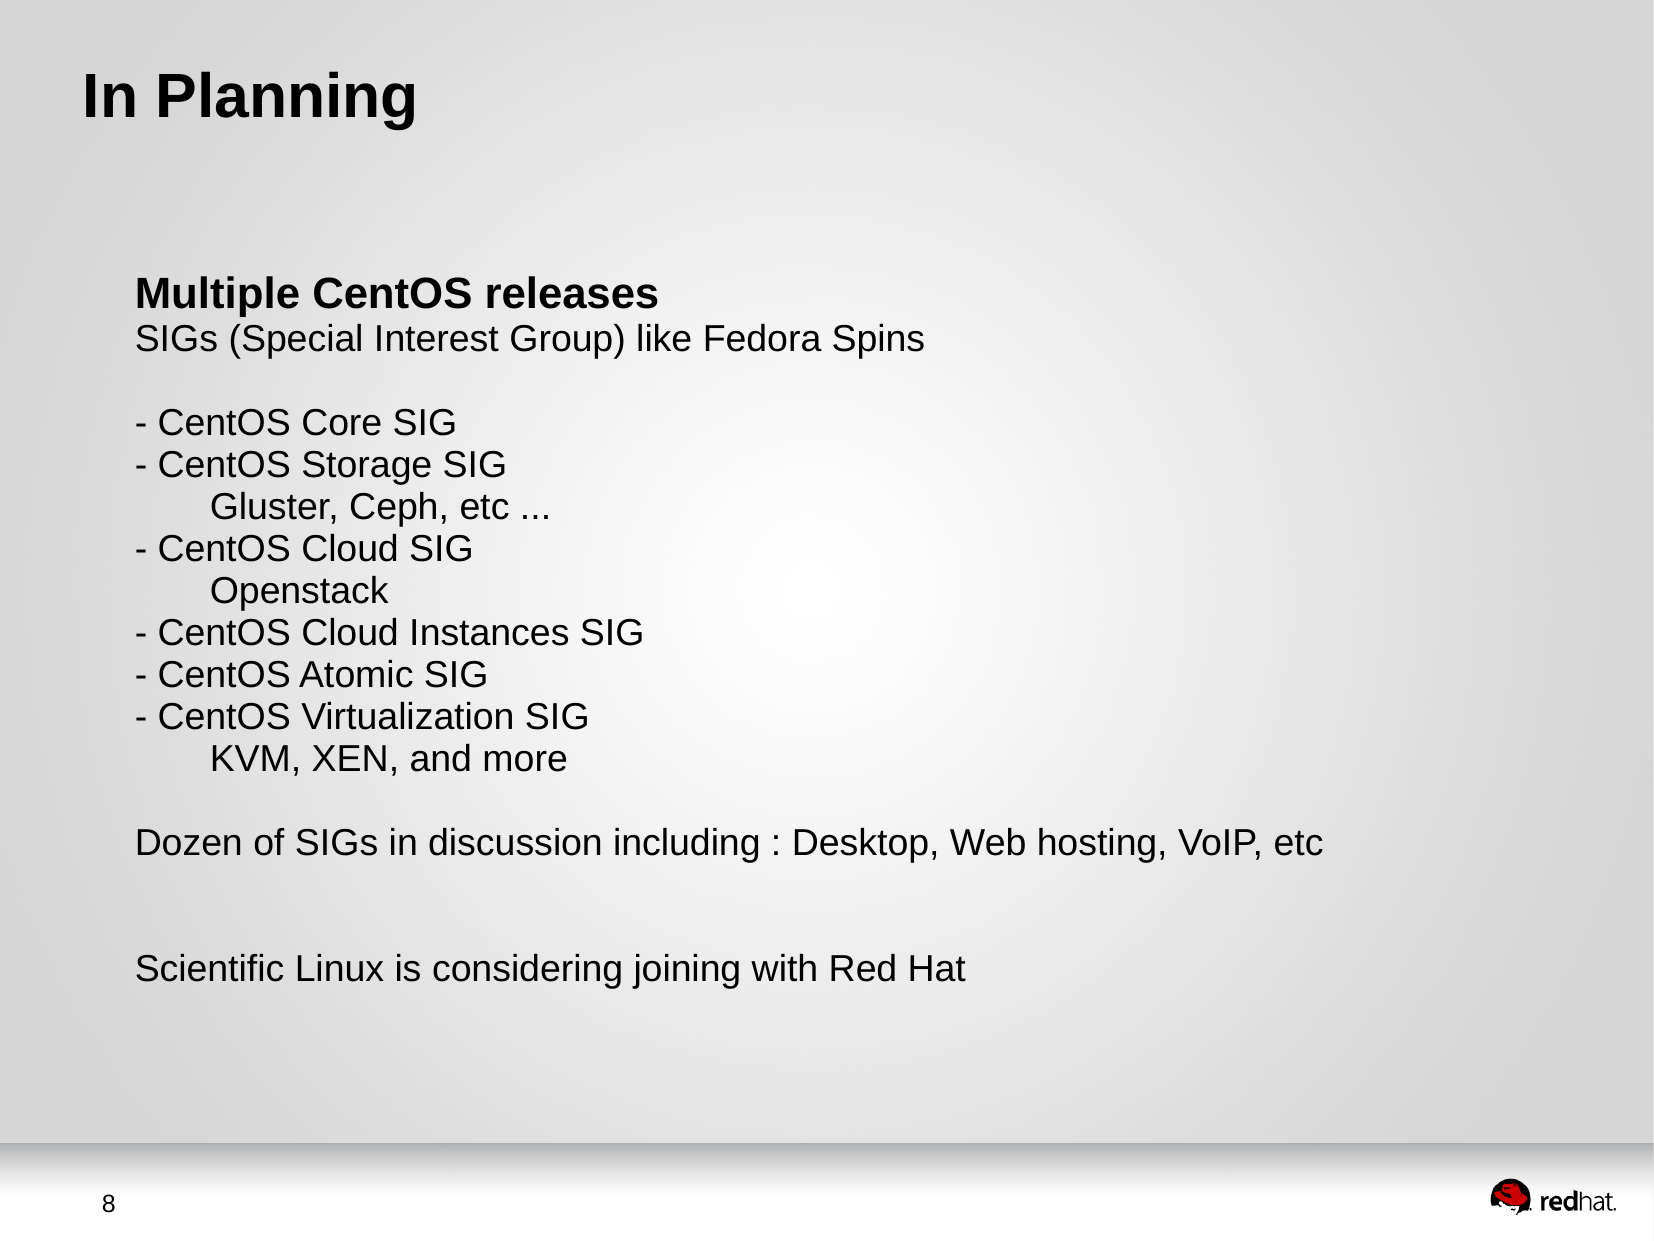

# In Planning
Multiple CentOS releases
SIGs (Special Interest Group) like Fedora Spins
- CentOS Core SIG
- CentOS Storage SIG
	Gluster, Ceph, etc ...
- CentOS Cloud SIG
	Openstack
- CentOS Cloud Instances SIG
- CentOS Atomic SIG
- CentOS Virtualization SIG
	KVM, XEN, and more
Dozen of SIGs in discussion including : Desktop, Web hosting, VoIP, etc
Scientific Linux is considering joining with Red Hat